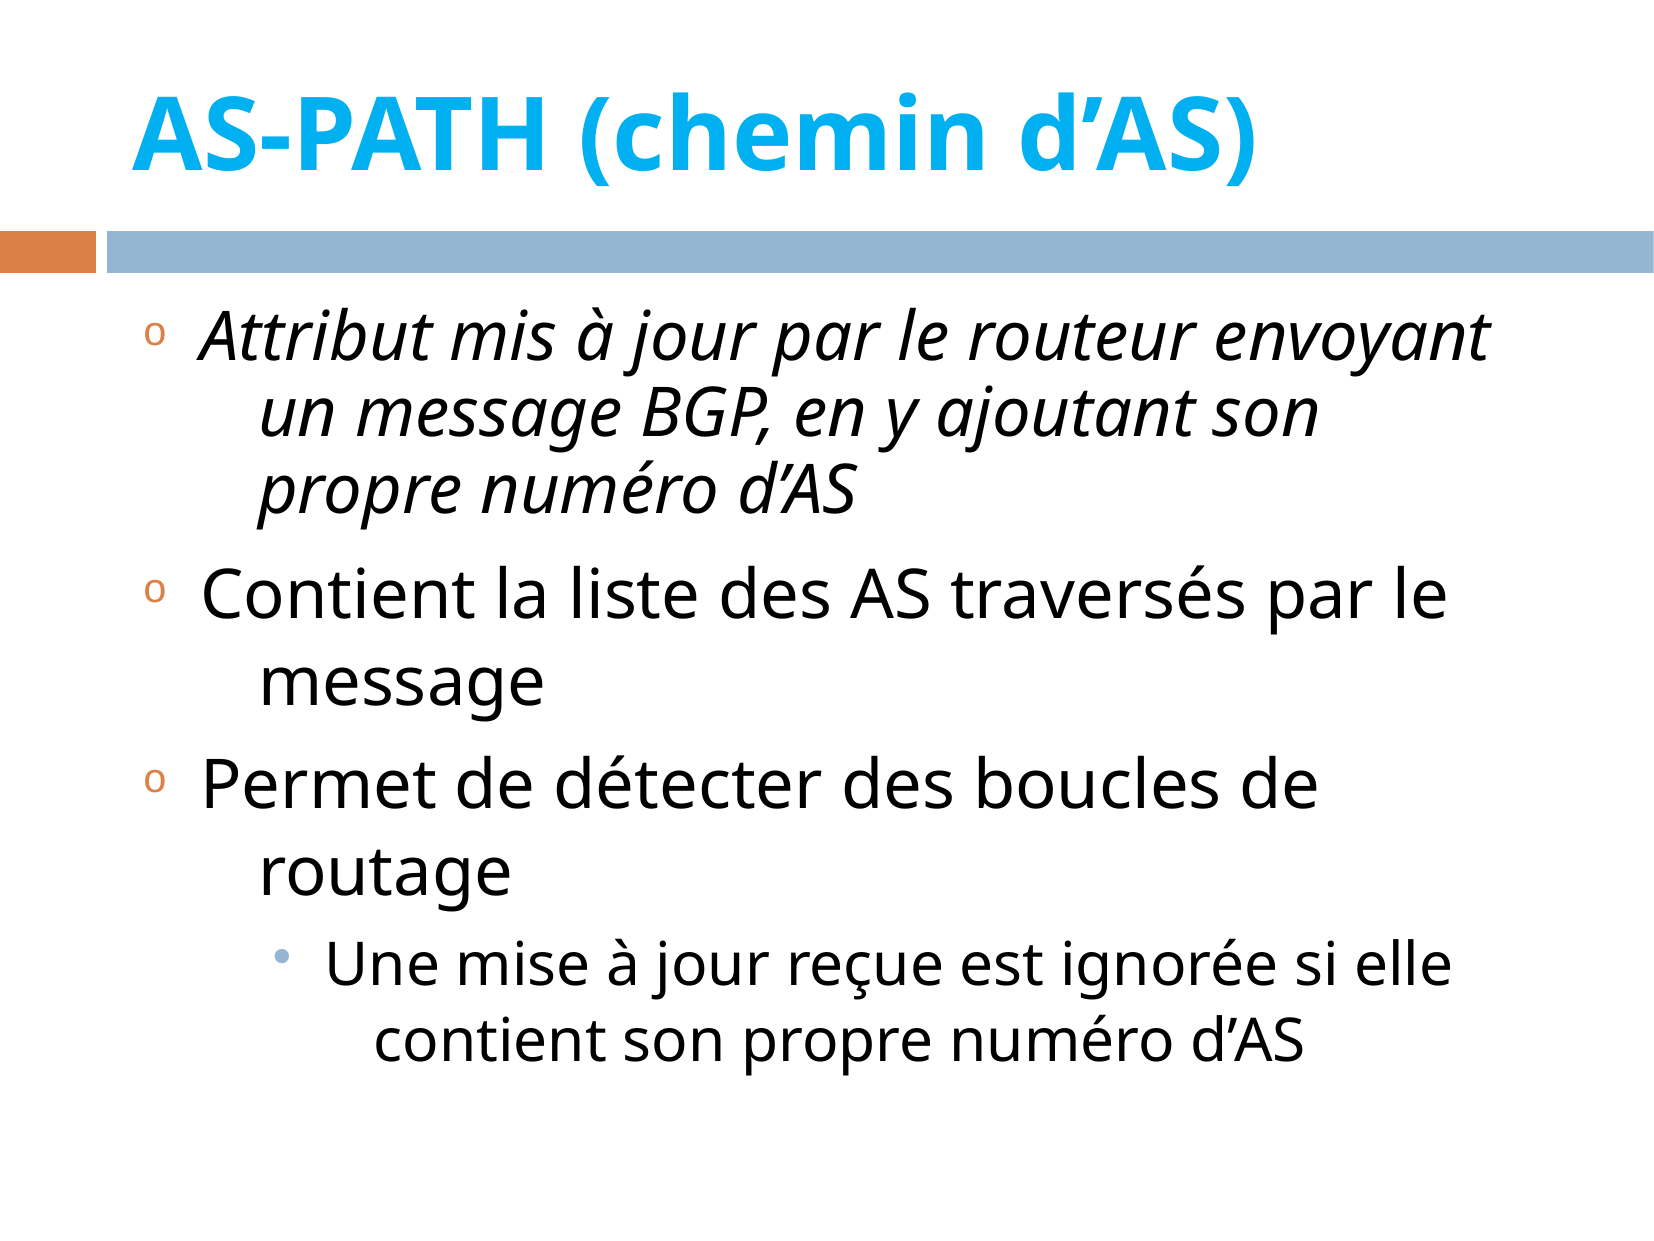

# AS-PATH (chemin d’AS)‏
Attribut mis à jour par le routeur envoyant un message BGP, en y ajoutant son propre numéro d’AS
Contient la liste des AS traversés par le message
Permet de détecter des boucles de routage
Une mise à jour reçue est ignorée si elle contient son propre numéro d’AS